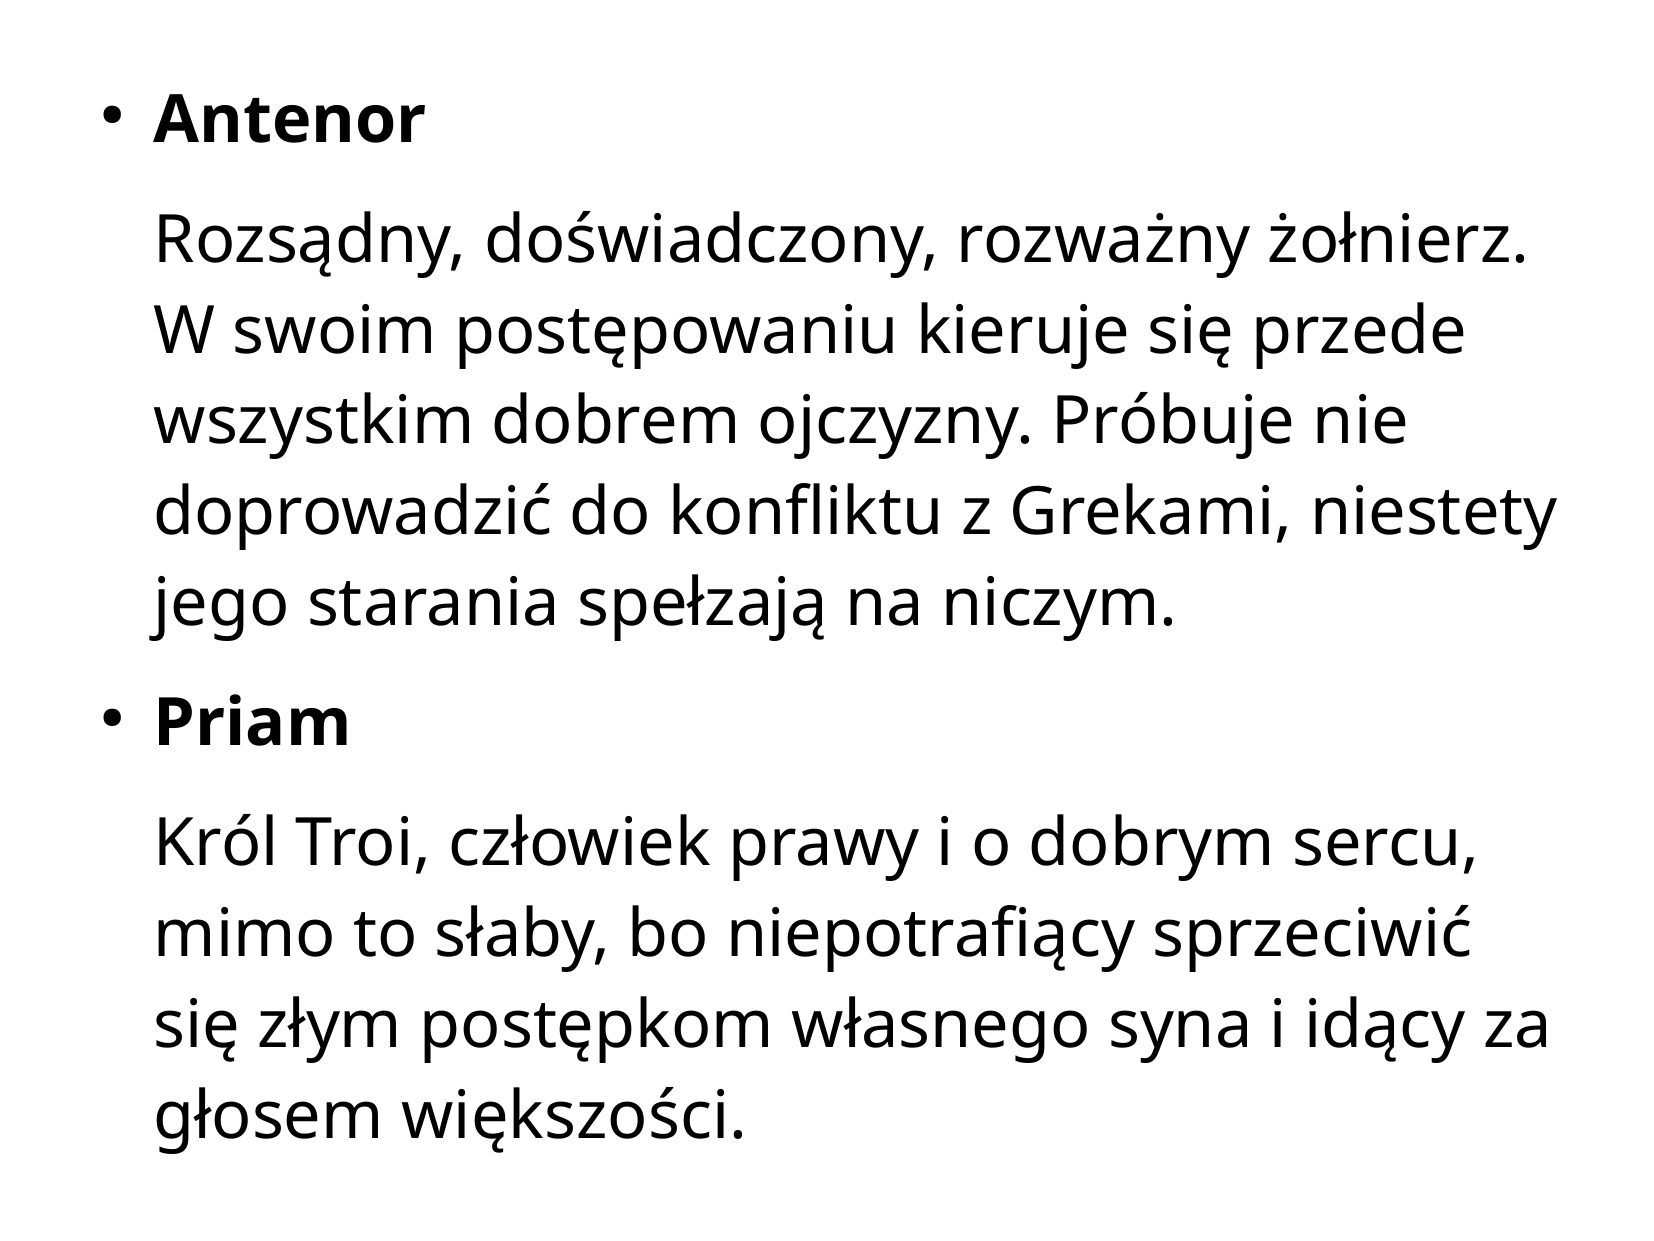

#
Antenor
Rozsądny, doświadczony, rozważny żołnierz. W swoim postępowaniu kieruje się przede wszystkim dobrem ojczyzny. Próbuje nie doprowadzić do konfliktu z Grekami, niestety jego starania spełzają na niczym.
Priam
Król Troi, człowiek prawy i o dobrym sercu, mimo to słaby, bo niepotrafiący sprzeciwić się złym postępkom własnego syna i idący za głosem większości.